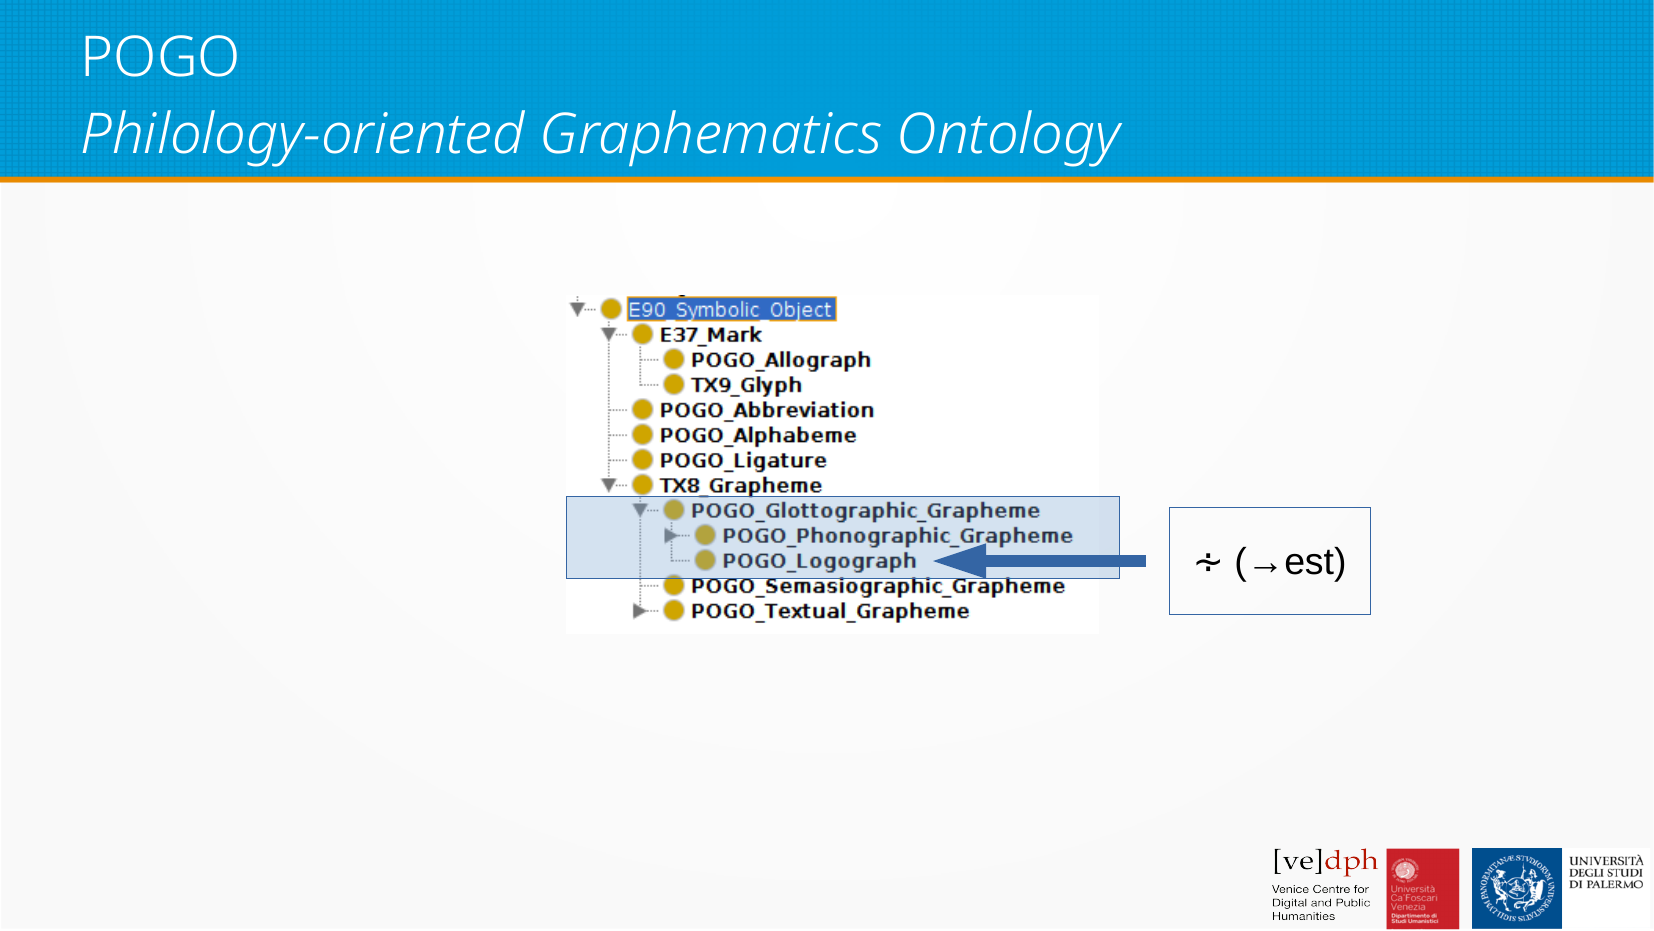

# POGO Philology-oriented Graphematics Ontology
∻ (→est)